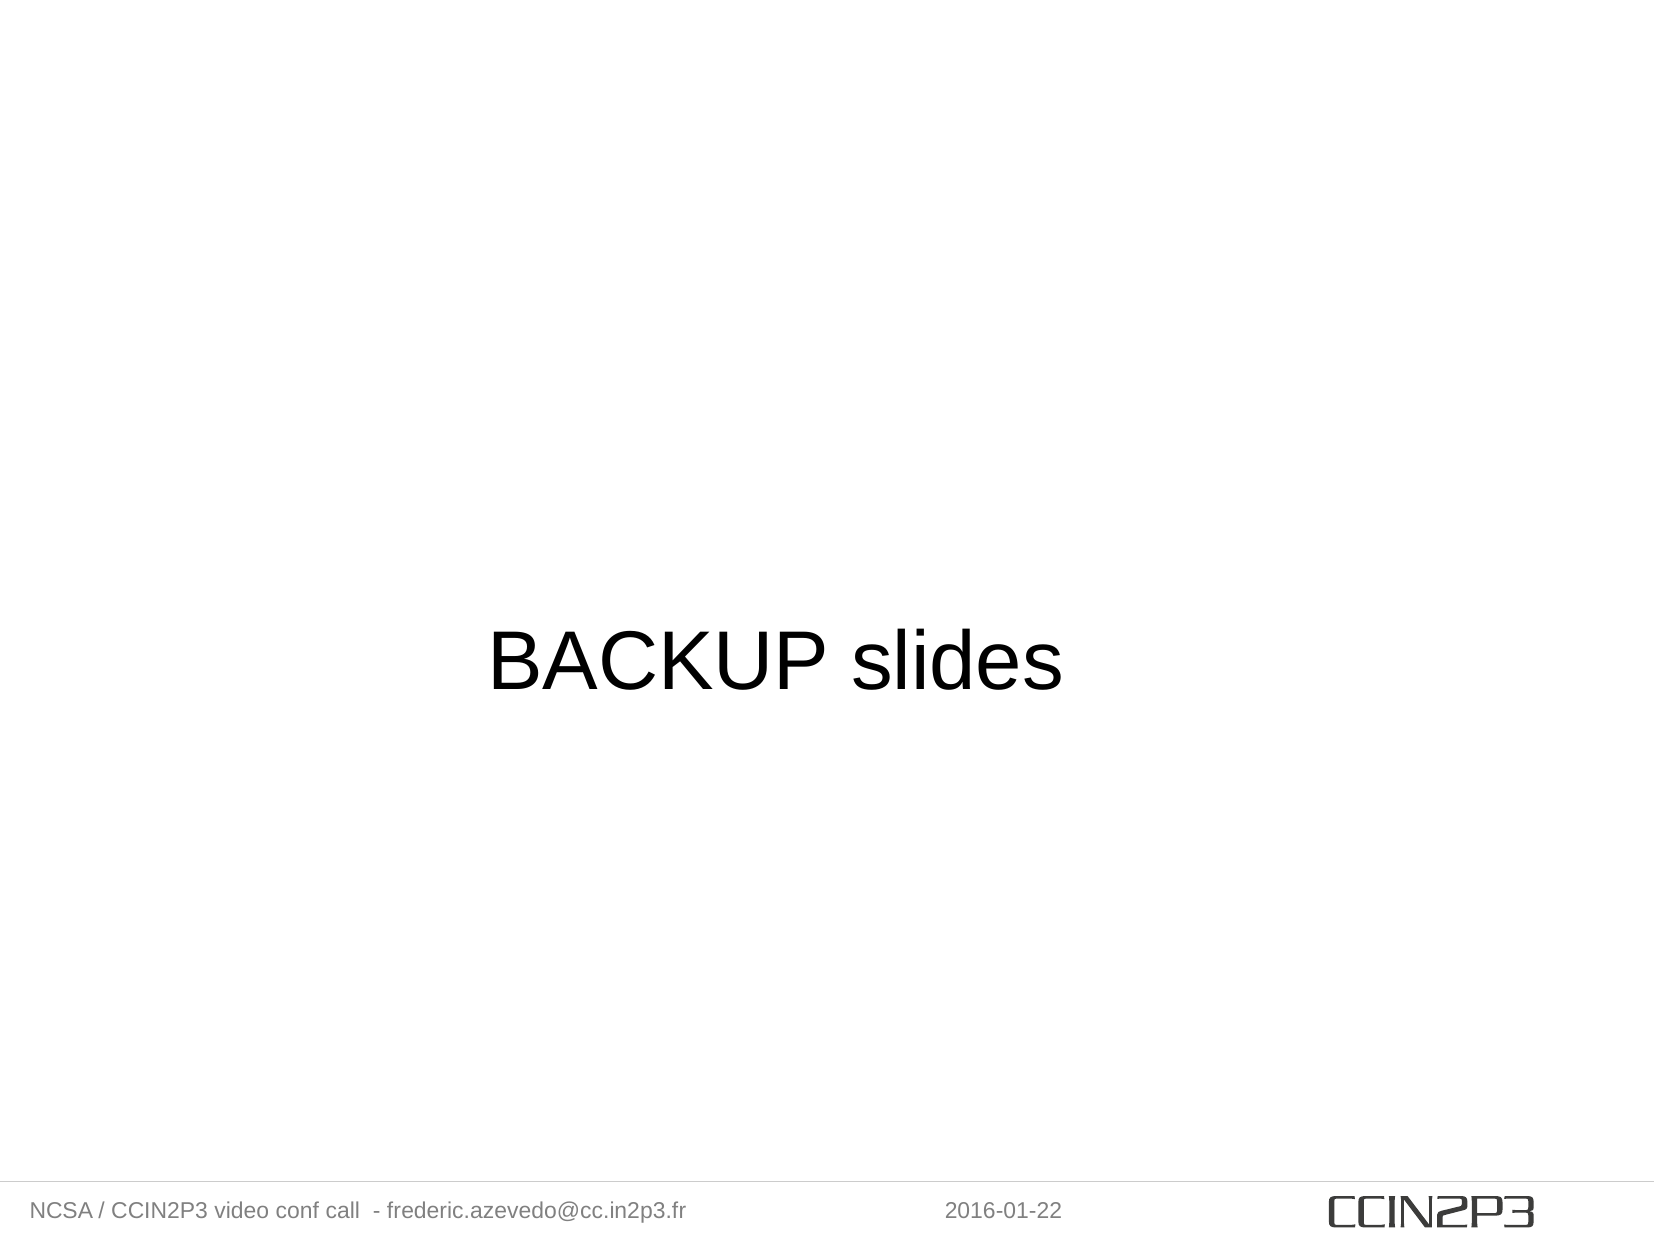

#
 BACKUP slides
NCSA / CCIN2P3 video conf call - frederic.azevedo@cc.in2p3.fr
2016-01-22